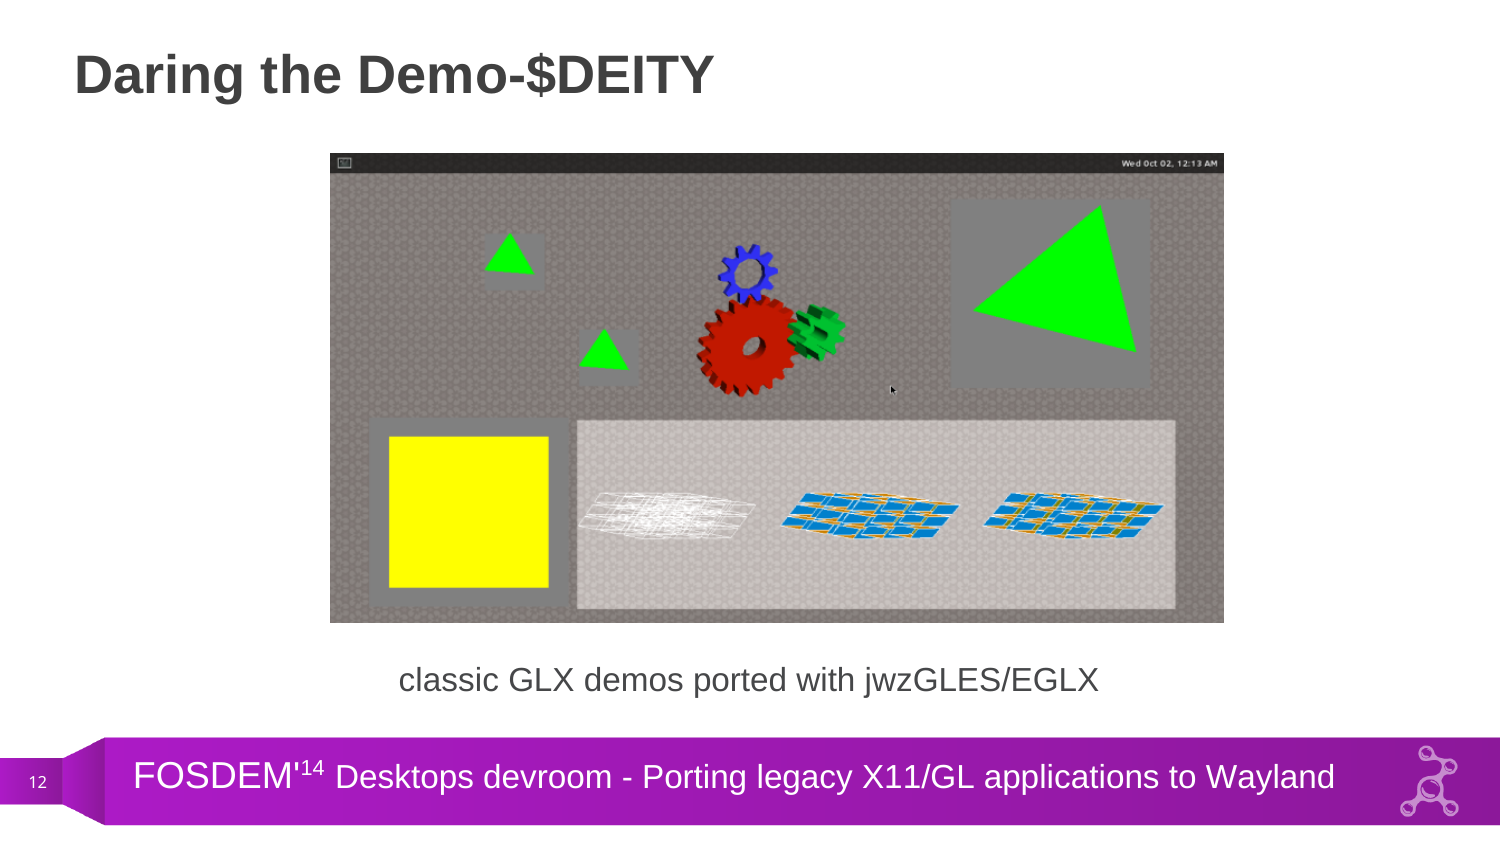

# Daring the Demo-$DEITY
classic GLX demos ported with jwzGLES/EGLX